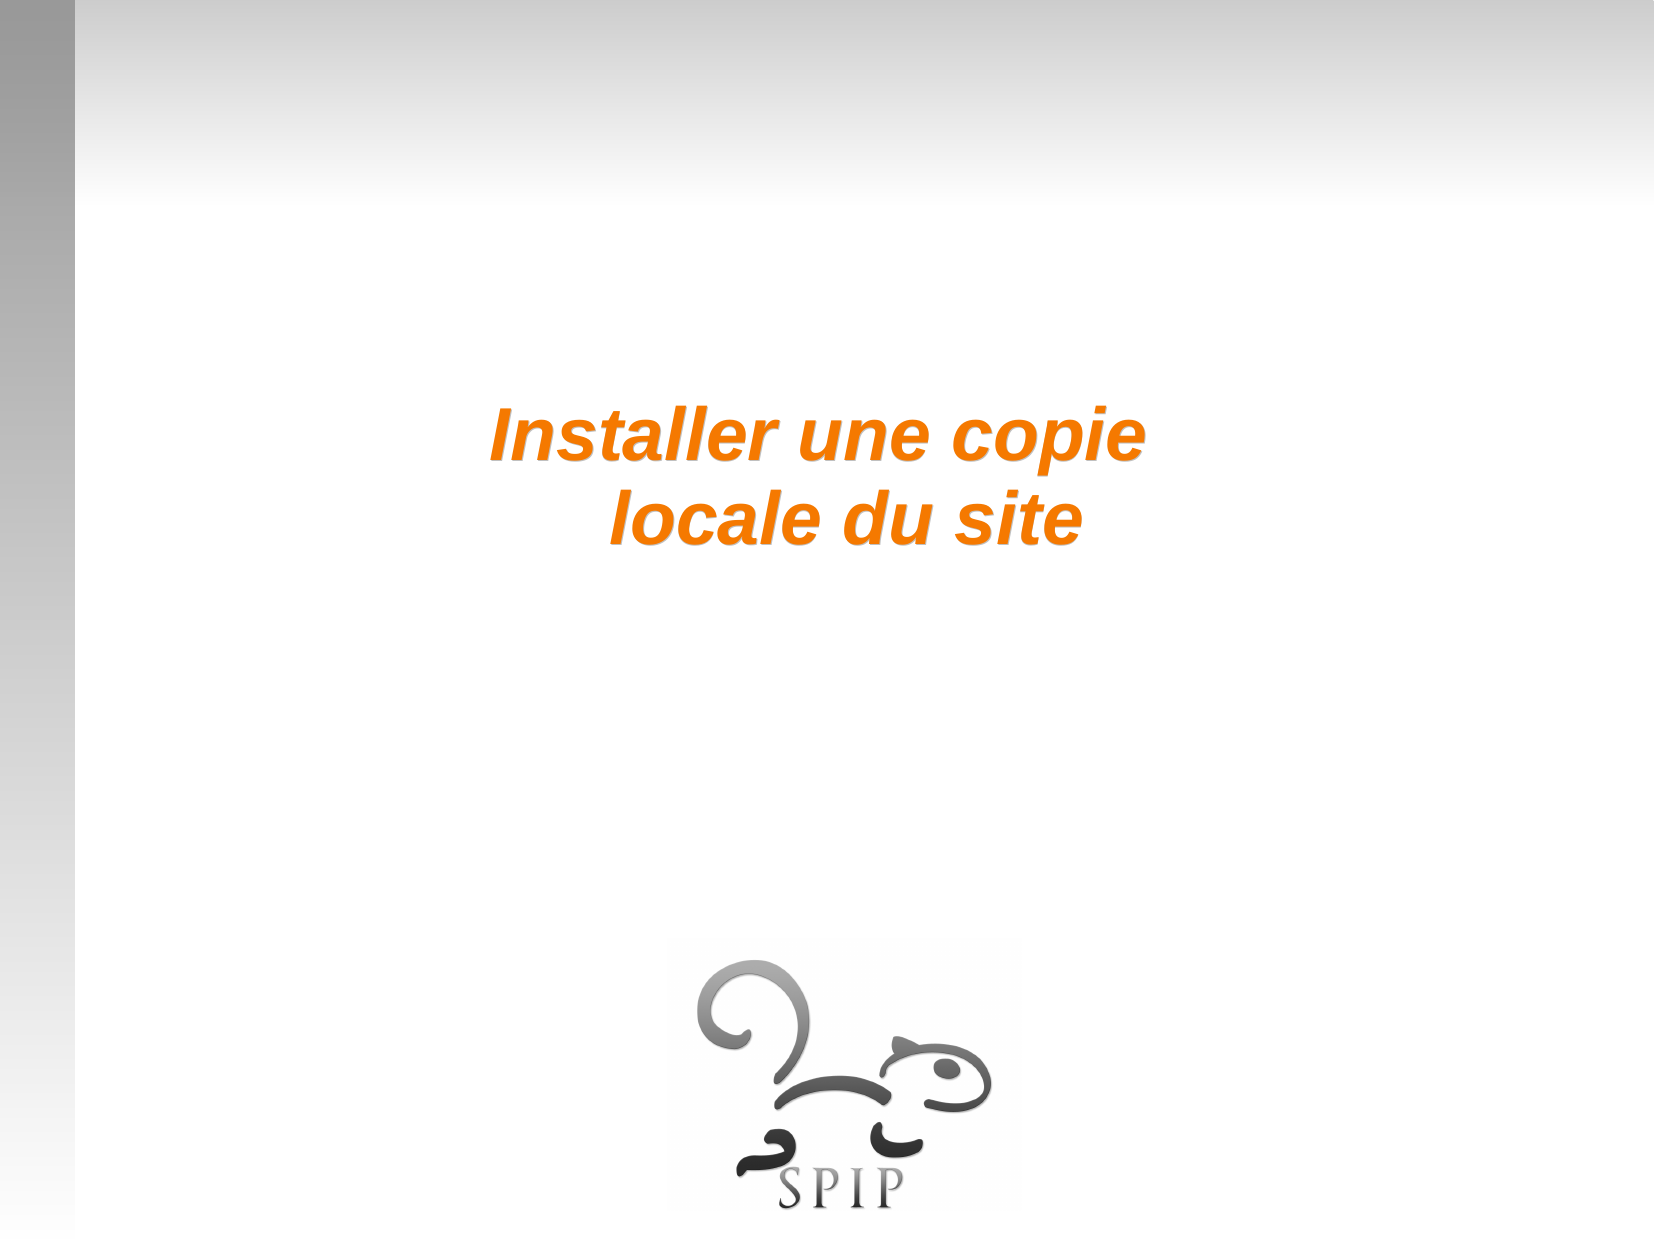

# Installer une copie locale du site